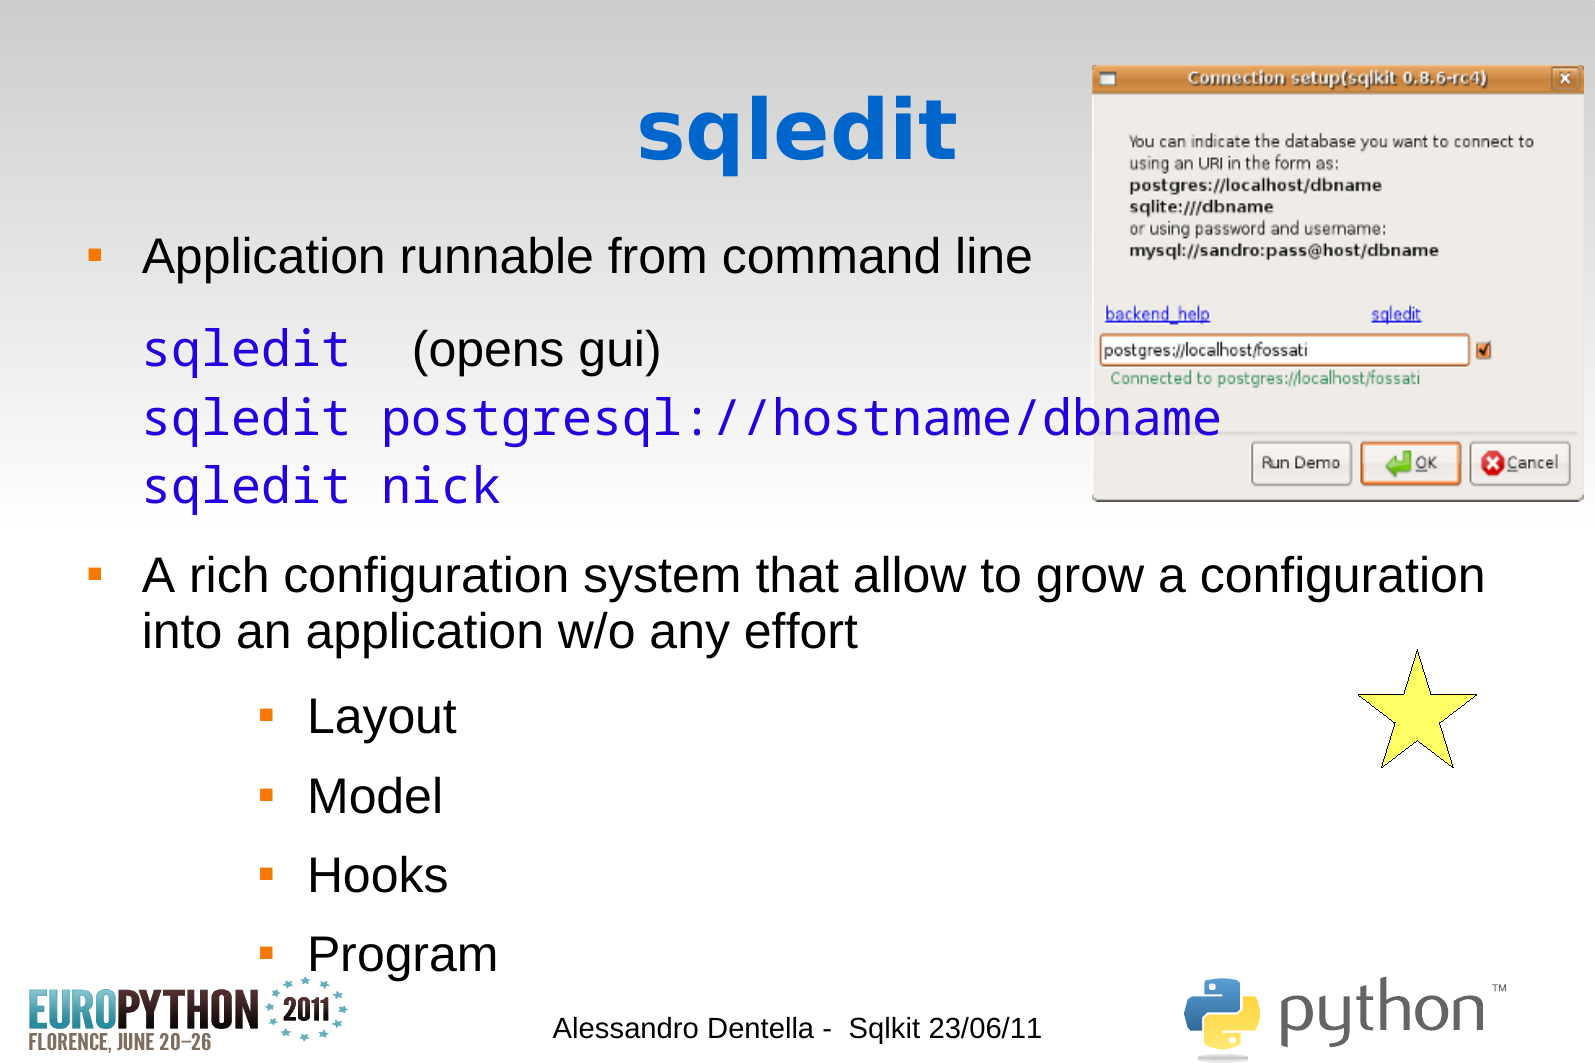

# sqledit
Application runnable from command line
sqledit (opens gui)
sqledit postgresql://hostname/dbname
sqledit nick
A rich configuration system that allow to grow a configuration into an application w/o any effort
Layout
Model
Hooks
Program